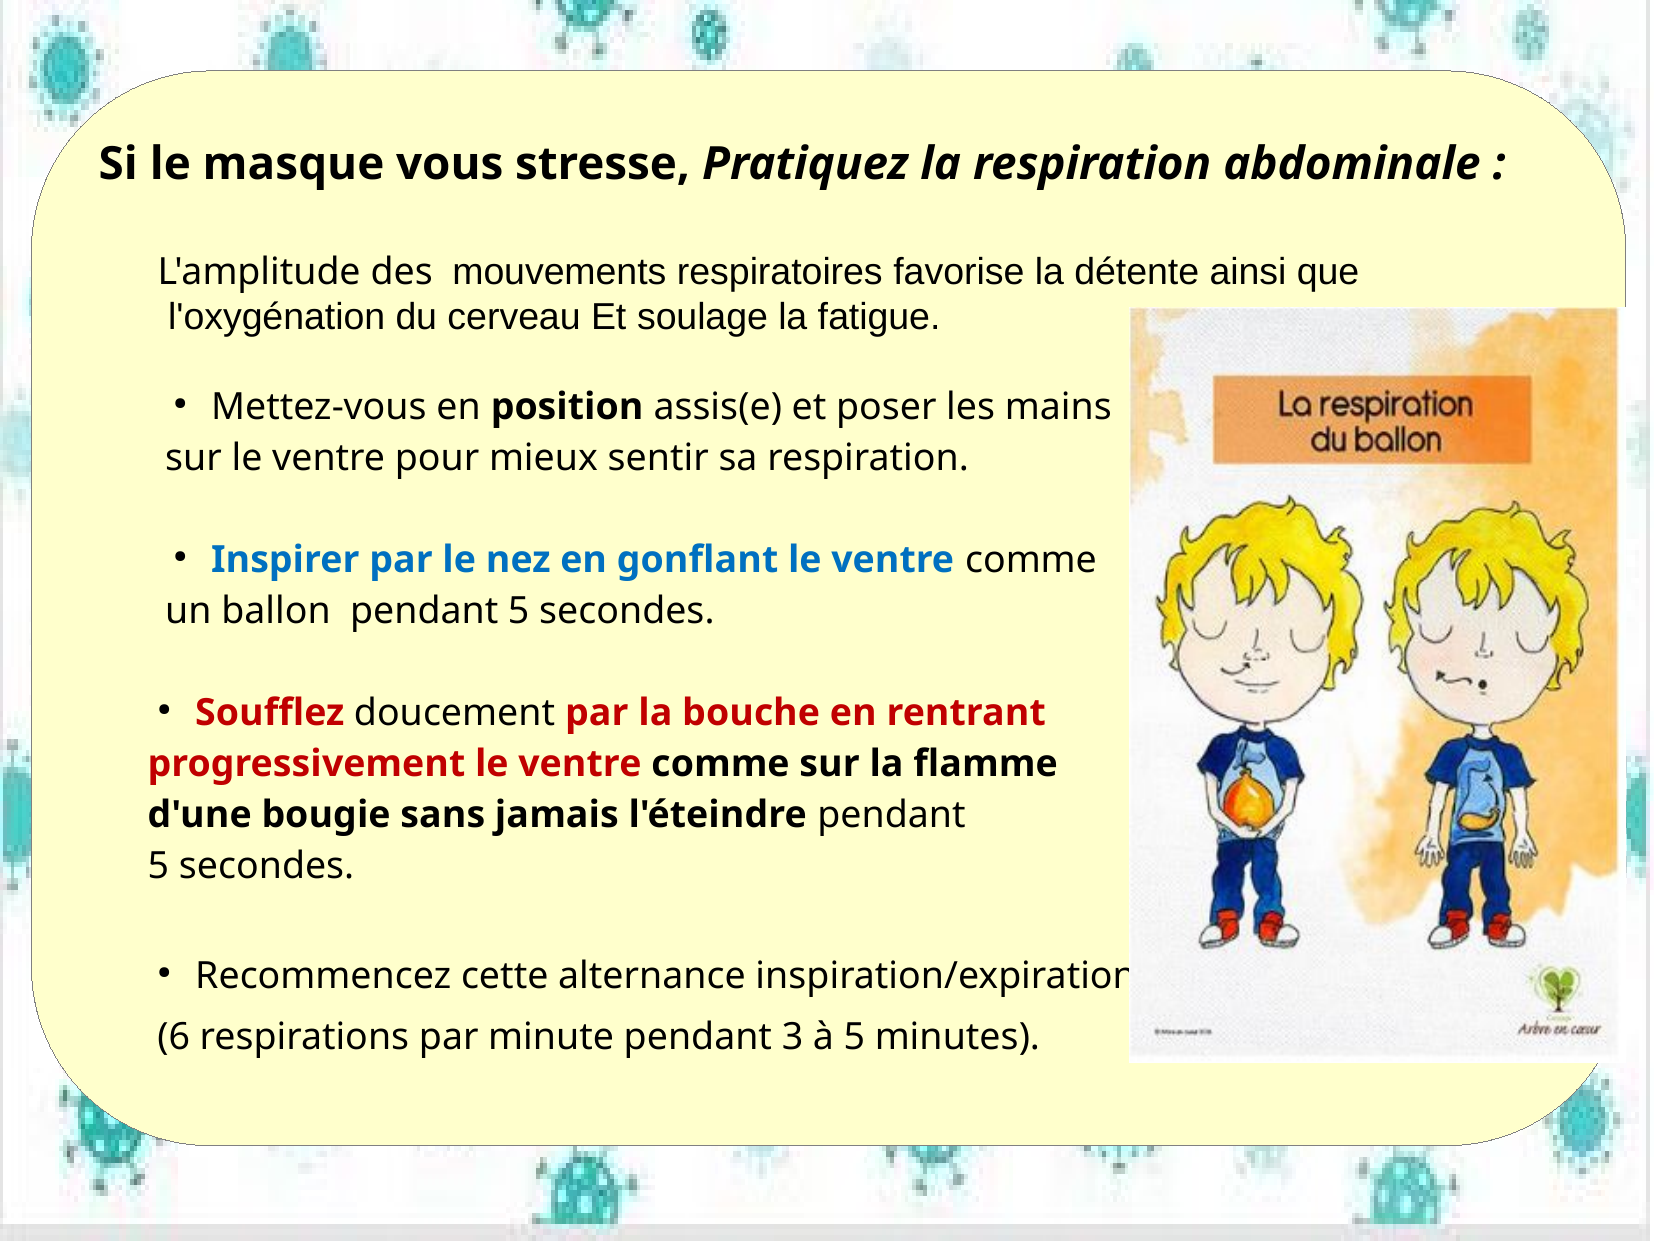

Si le masque vous stresse, Pratiquez la respiration abdominale :
L'amplitude des  mouvements respiratoires favorise la détente ainsi que
 l'oxygénation du cerveau Et soulage la fatigue.
Mettez-vous en position assis(e) et poser les mains
 sur le ventre pour mieux sentir sa respiration.
Inspirer par le nez en gonflant le ventre comme
 un ballon pendant 5 secondes.
Soufflez doucement par la bouche en rentrant
 progressivement le ventre comme sur la flamme
 d'une bougie sans jamais l'éteindre pendant
 5 secondes.
Recommencez cette alternance inspiration/expiration
 (6 respirations par minute pendant 3 à 5 minutes).